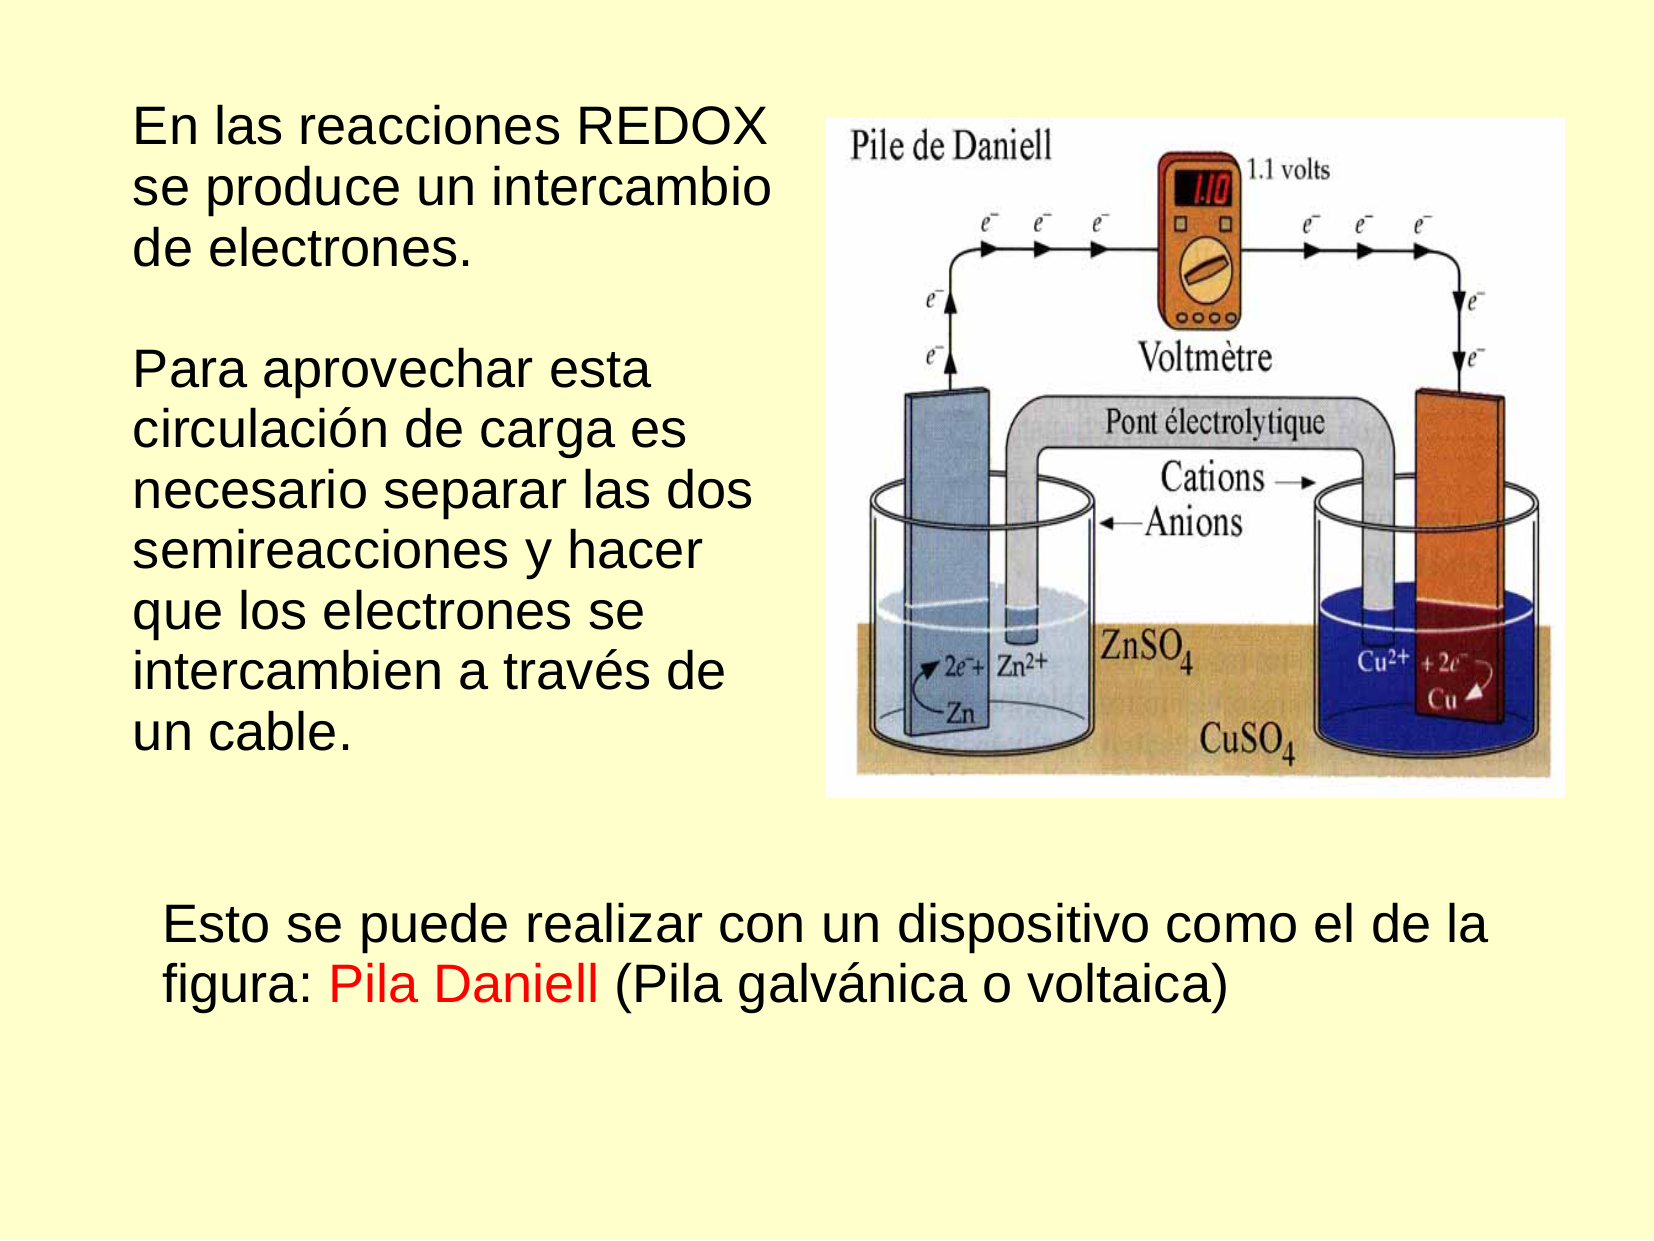

En las reacciones REDOX se produce un intercambio de electrones.
Para aprovechar esta circulación de carga es necesario separar las dos semireacciones y hacer que los electrones se intercambien a través de un cable.
Esto se puede realizar con un dispositivo como el de la figura: Pila Daniell (Pila galvánica o voltaica)